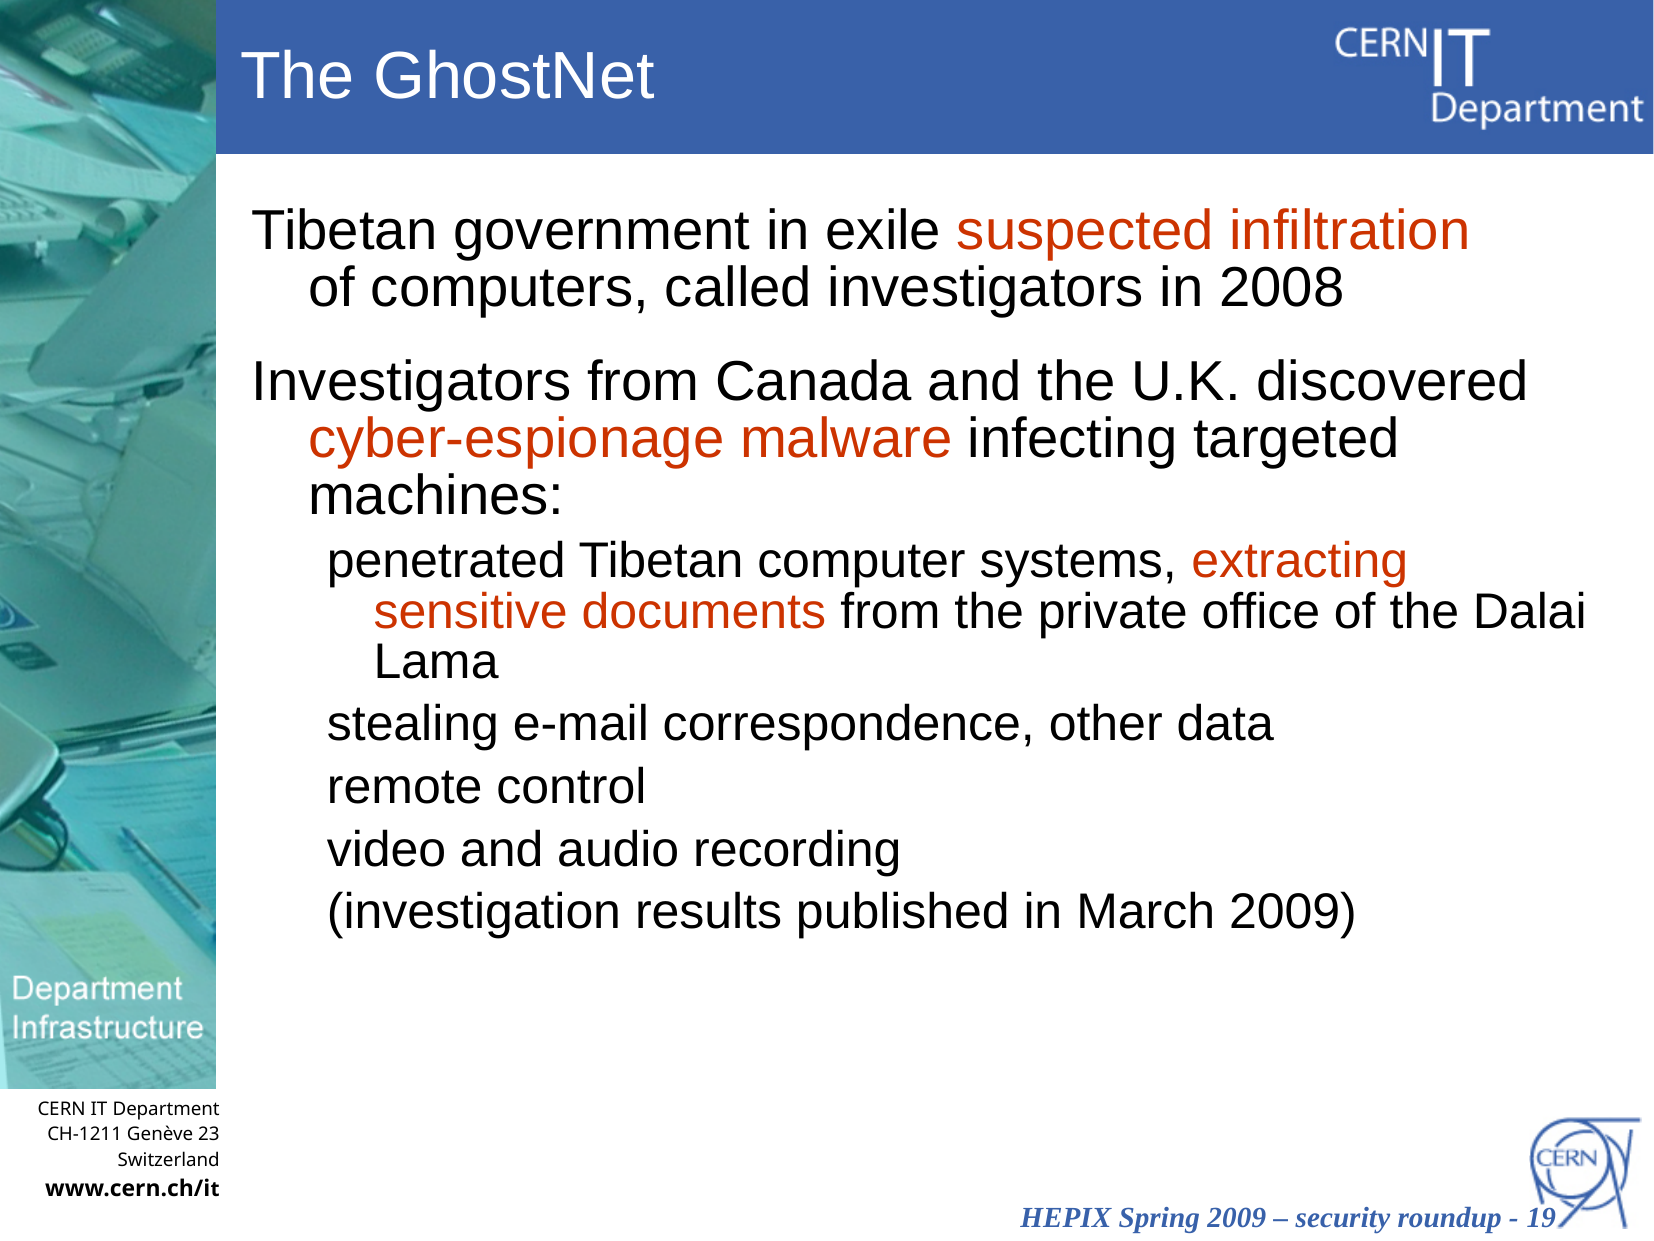

# The GhostNet
Tibetan government in exile suspected infiltration
of computers, called investigators in 2008
Investigators from Canada and the U.K. discovered cyber-espionage malware infecting targeted machines:
penetrated Tibetan computer systems, extracting sensitive documents from the private office of the Dalai Lama
stealing e-mail correspondence, other data
remote control
video and audio recording
(investigation results published in March 2009)